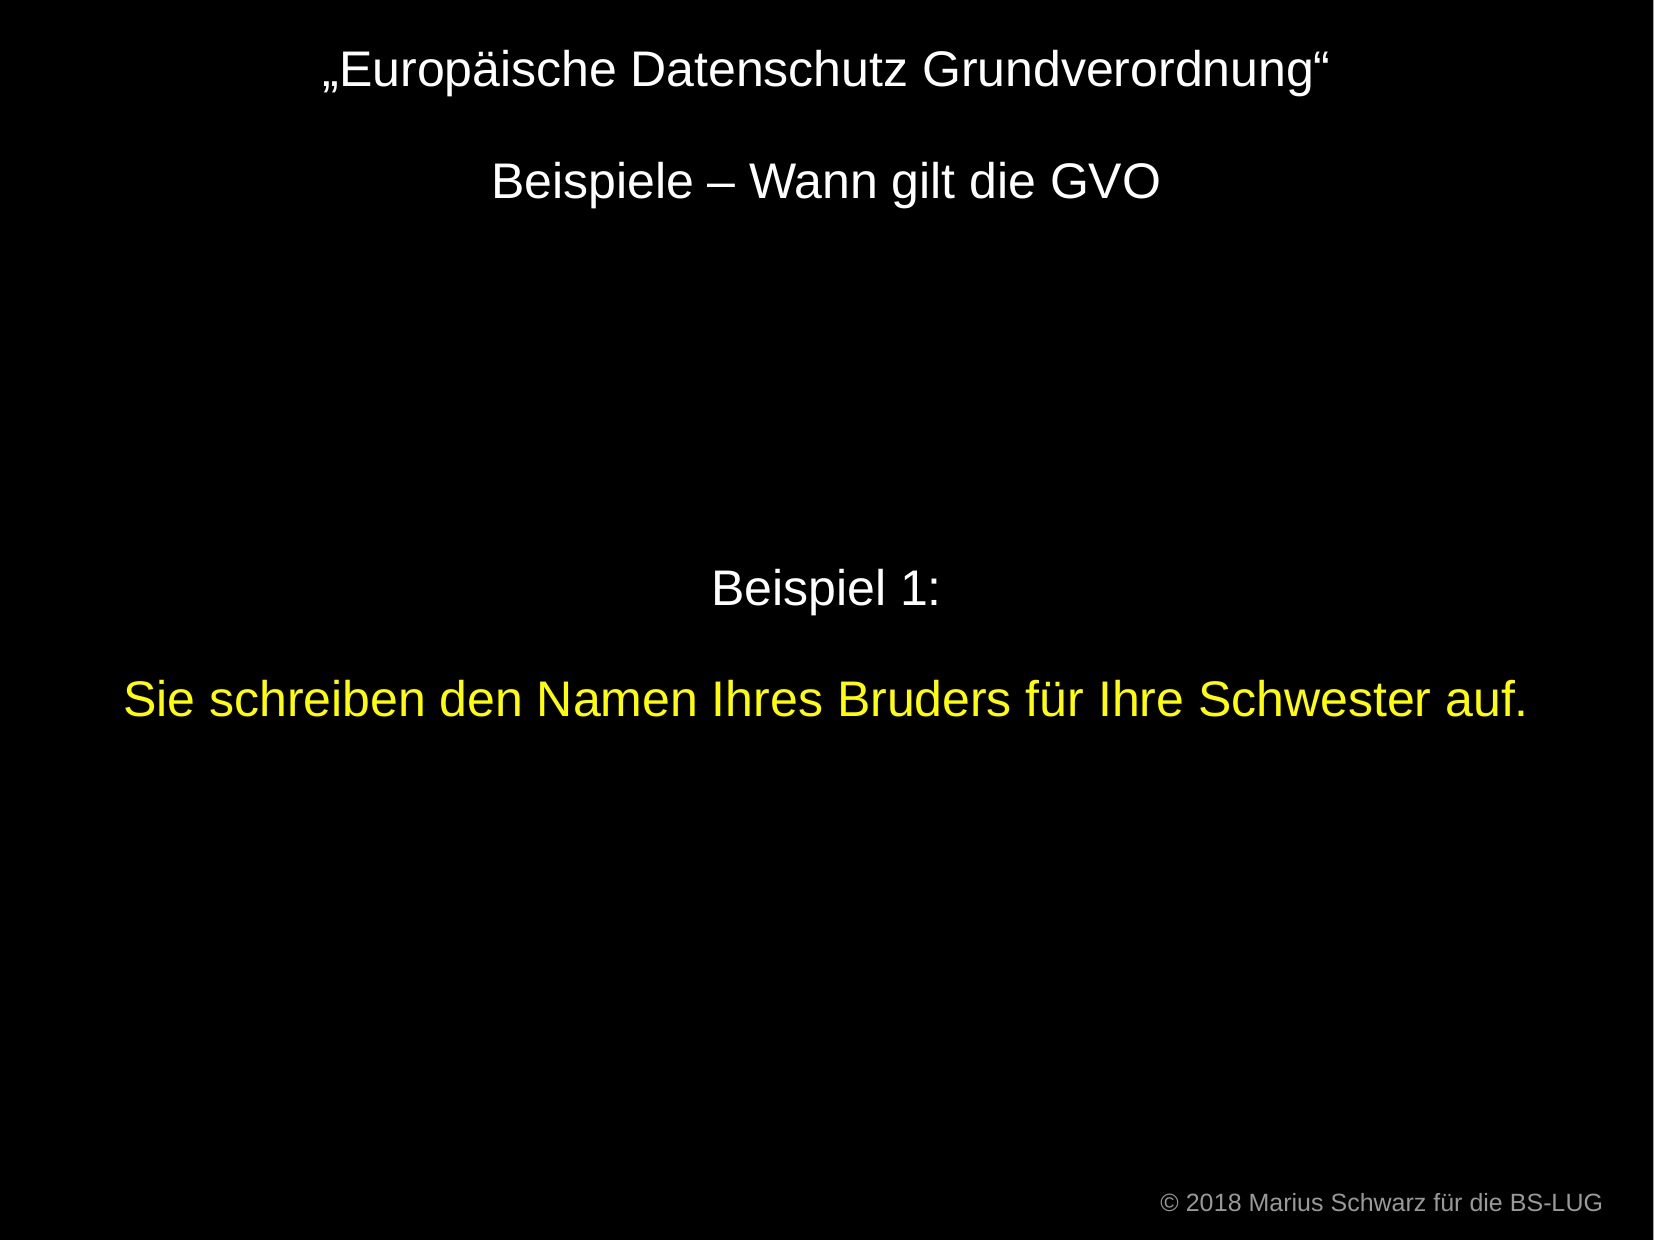

# „Europäische Datenschutz Grundverordnung“ Beispiele – Wann gilt die GVO
Beispiel 1:
Sie schreiben den Namen Ihres Bruders für Ihre Schwester auf.
© 2018 Marius Schwarz für die BS-LUG